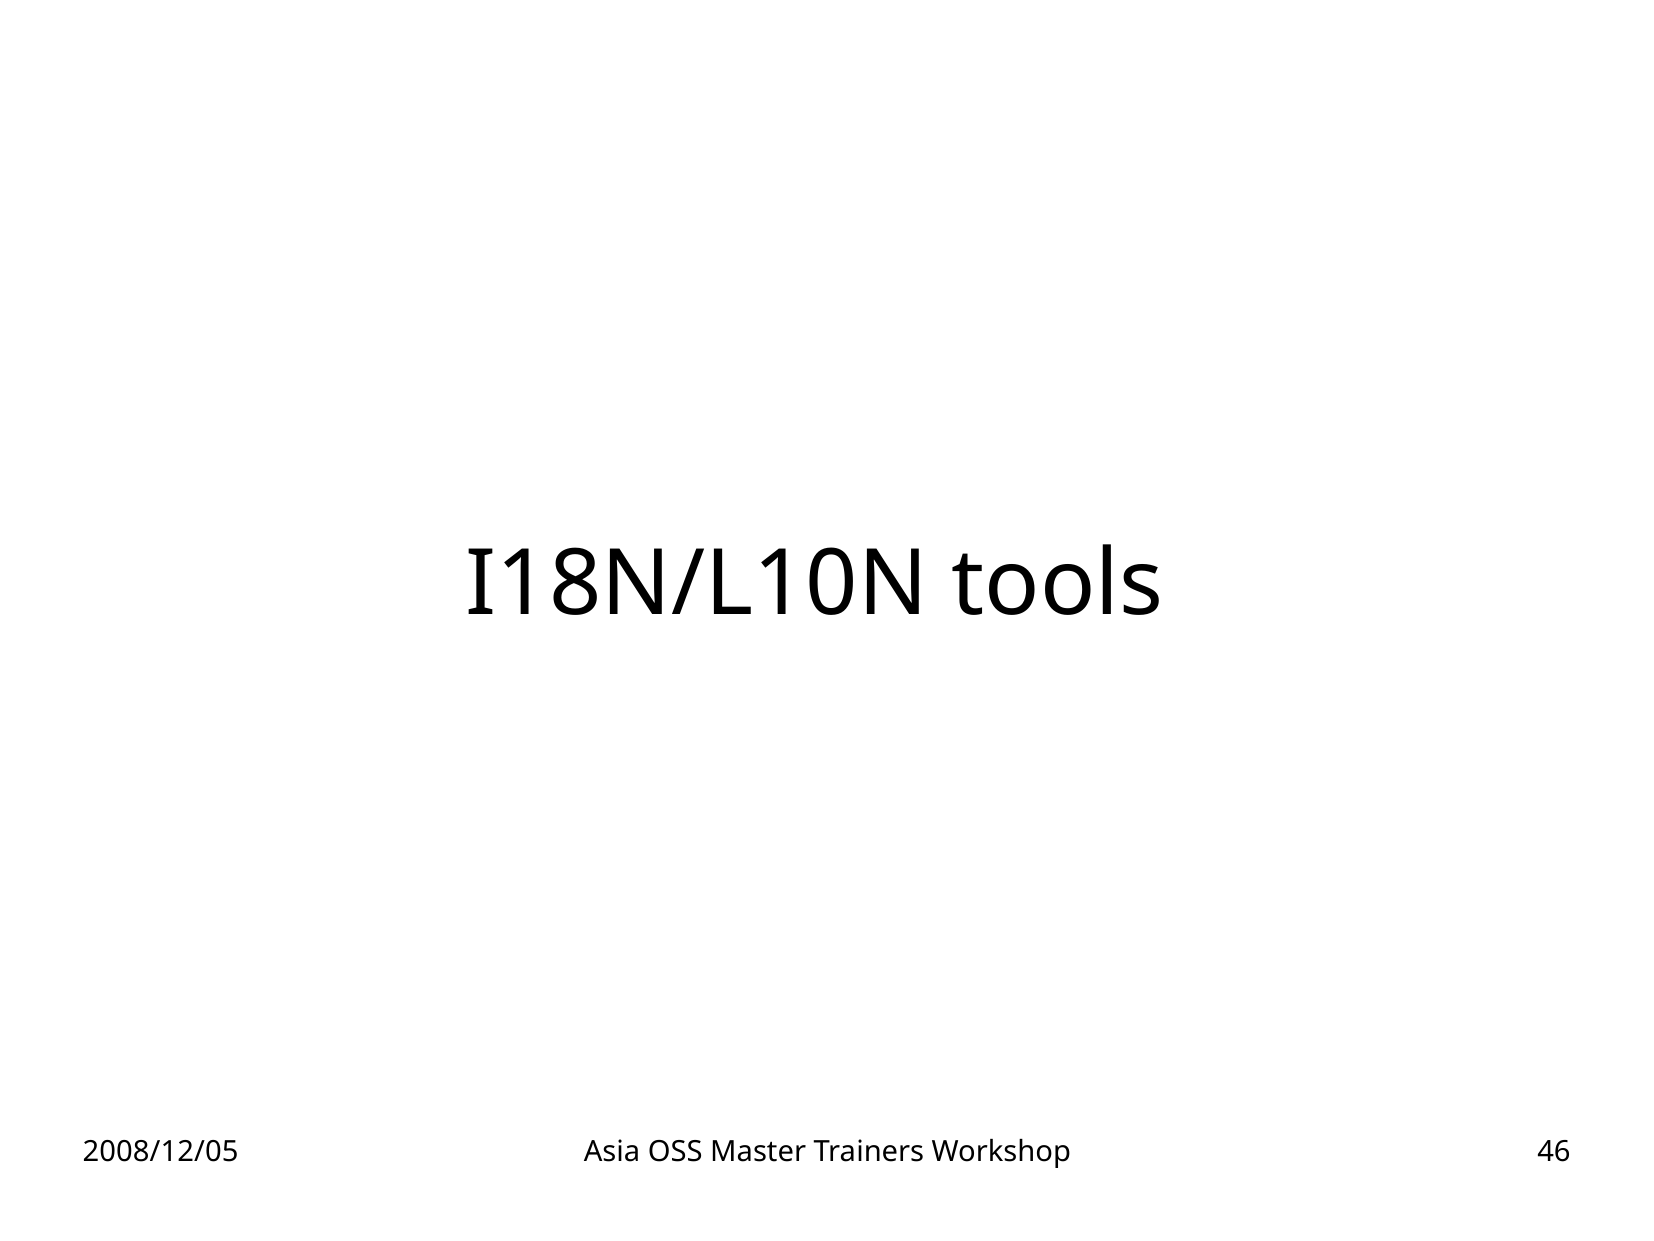

# I18N/L10N tools
2008/12/05
Asia OSS Master Trainers Workshop
46